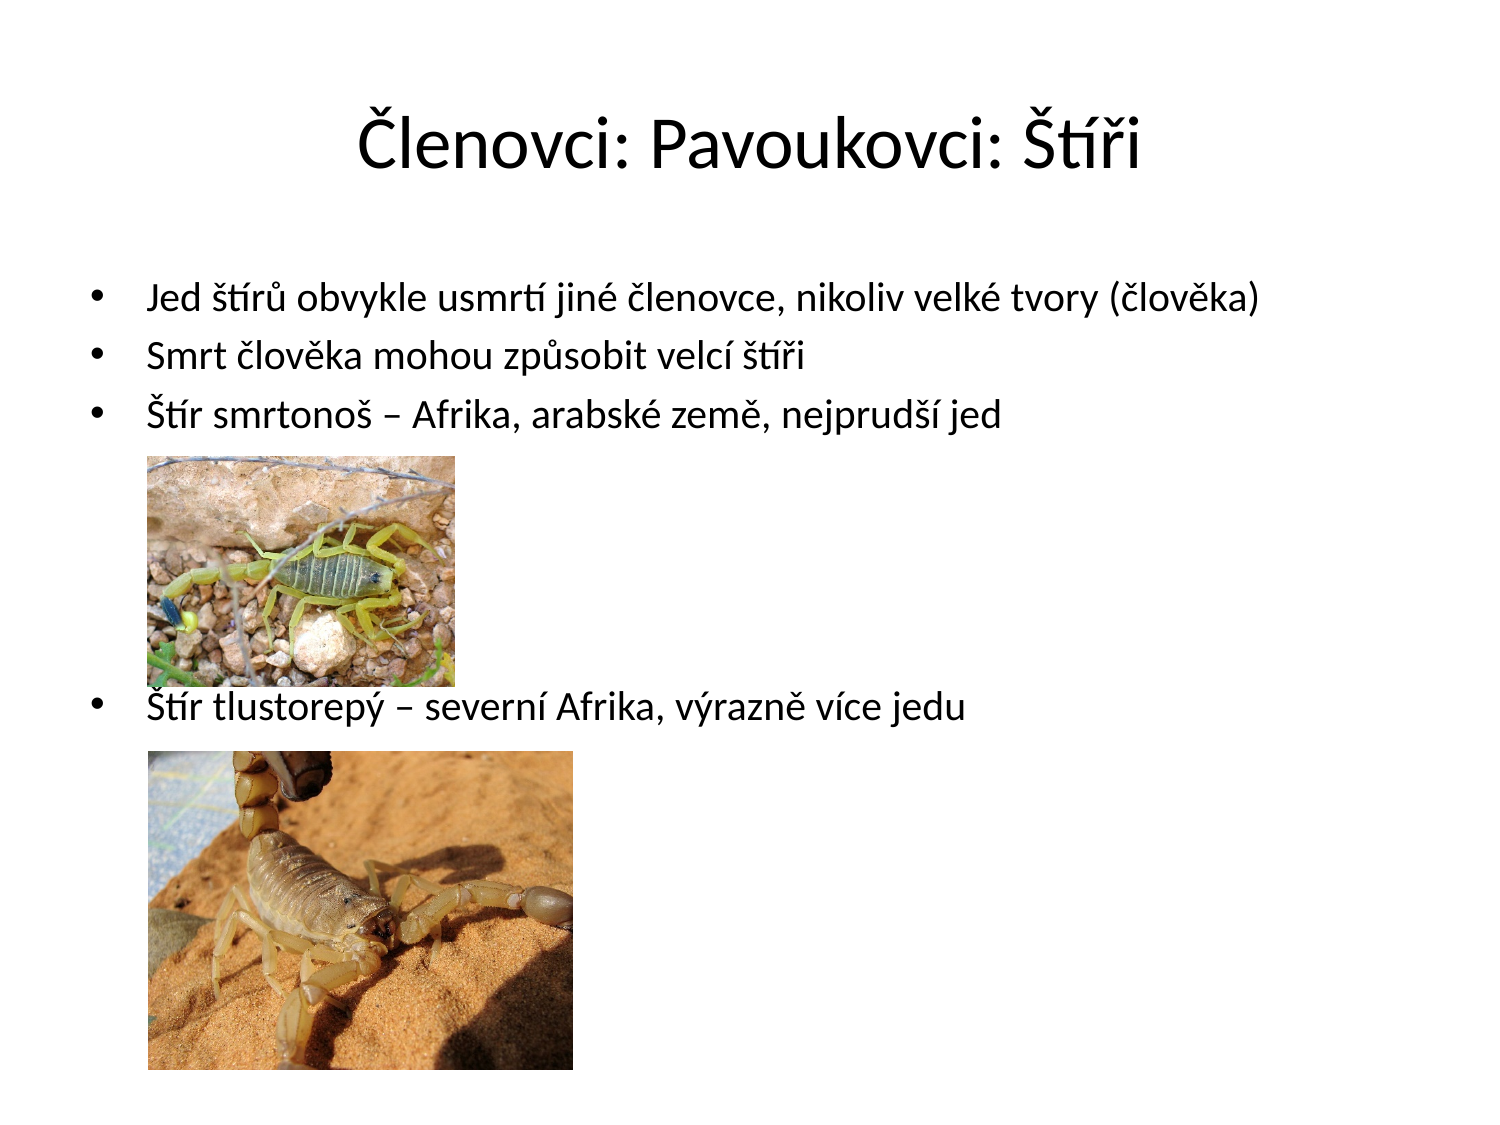

# Členovci: Pavoukovci: Štíři
Jed štírů obvykle usmrtí jiné členovce, nikoliv velké tvory (člověka)
Smrt člověka mohou způsobit velcí štíři
Štír smrtonoš – Afrika, arabské země, nejprudší jed
Štír tlustorepý – severní Afrika, výrazně více jedu